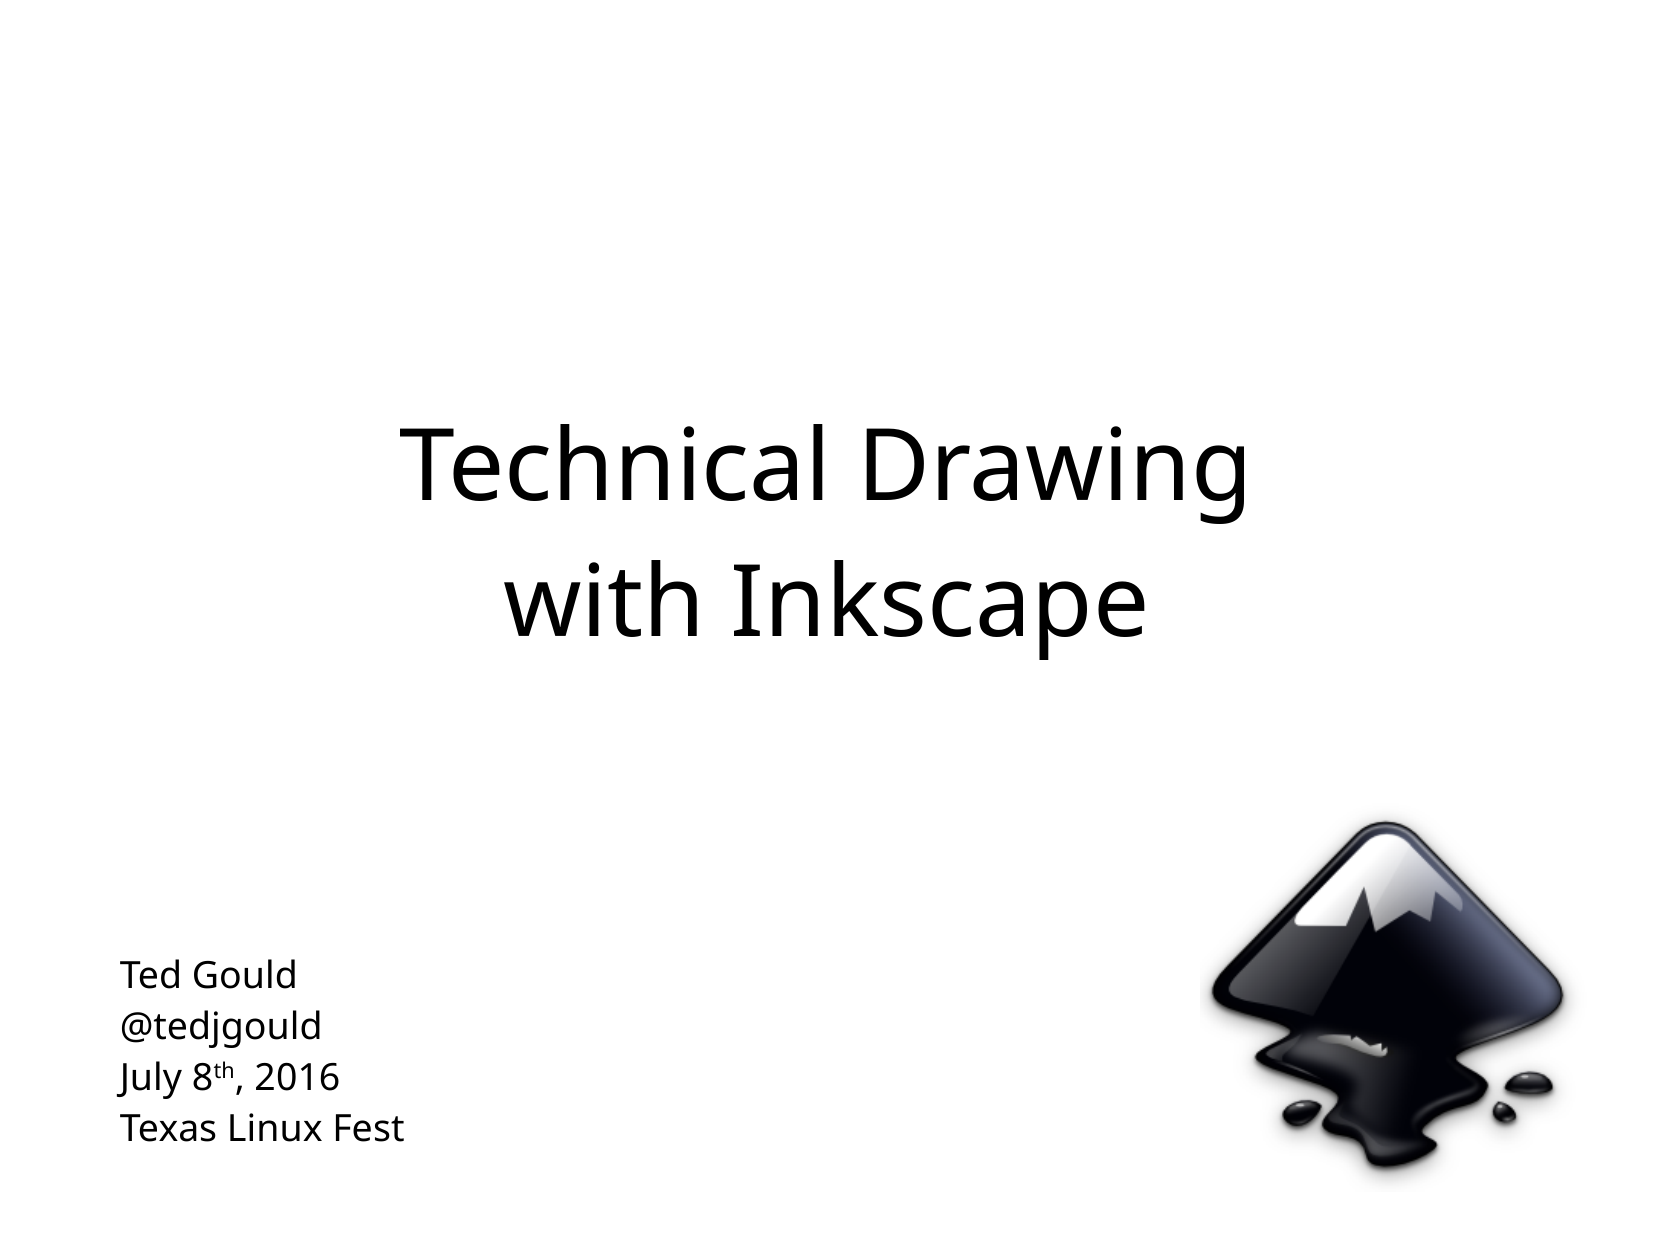

# Technical Drawing
with Inkscape
Ted Gould
@tedjgould
July 8th, 2016
Texas Linux Fest